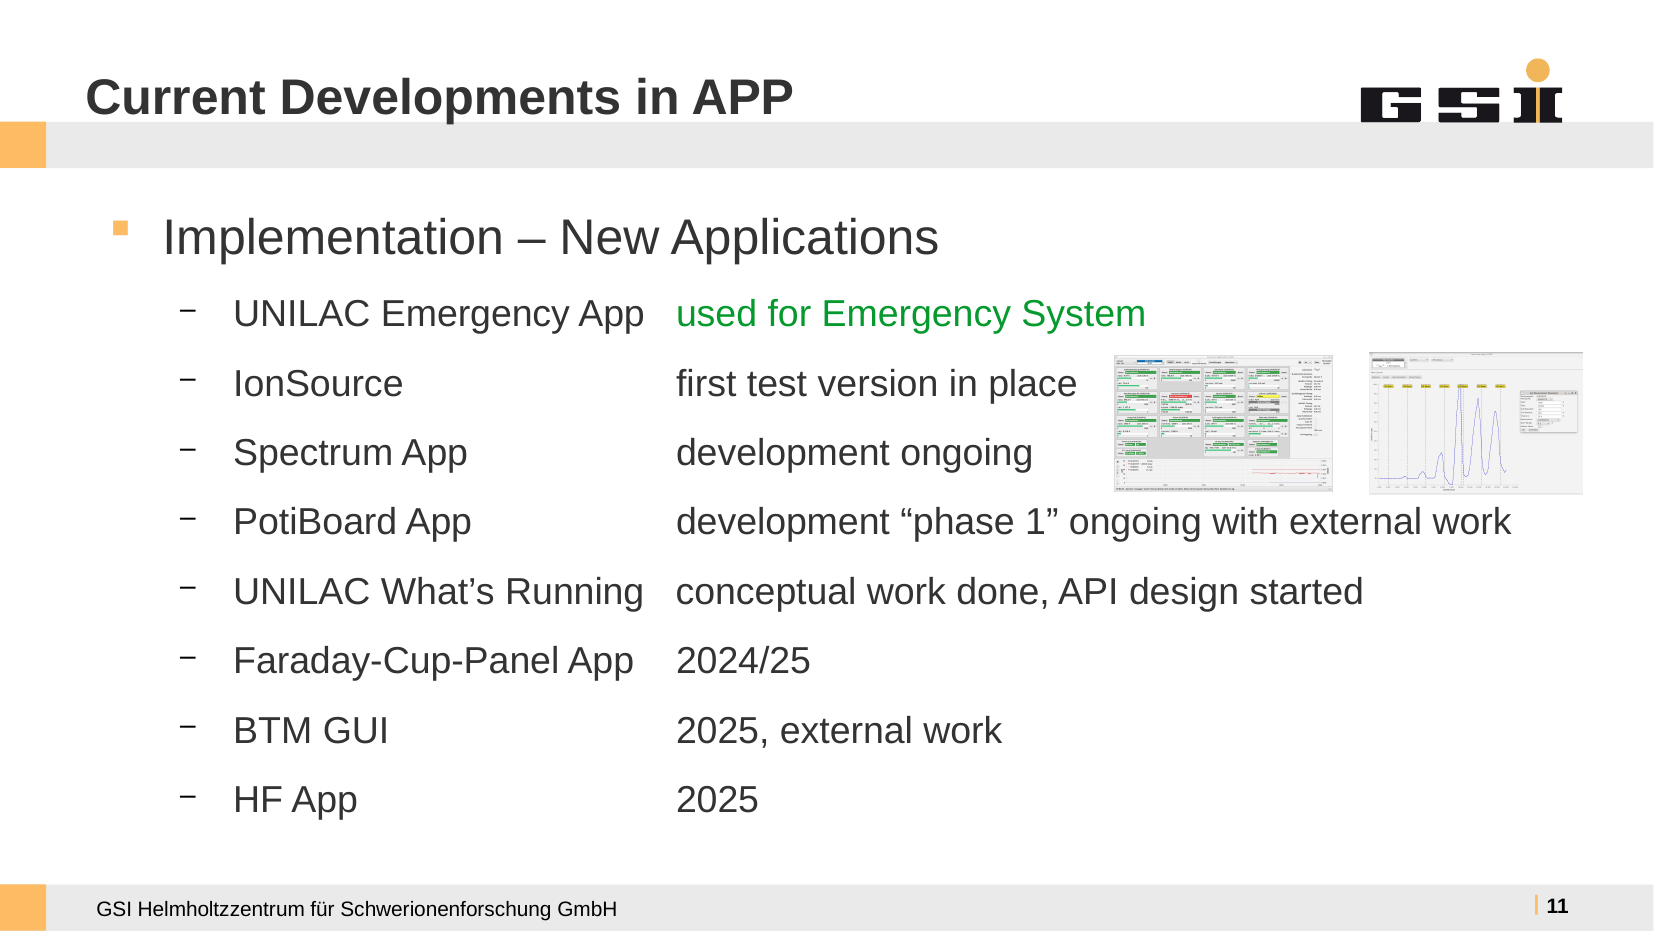

# Current Developments in APP
Implementation – New Applications
UNILAC Emergency App	used for Emergency System
IonSource 				first test version in place
Spectrum App			development ongoing
PotiBoard App			development “phase 1” ongoing with external work
UNILAC What’s Running conceptual work done, API design started
Faraday-Cup-Panel App	2024/25
BTM GUI 				2025, external work
HF App					2025